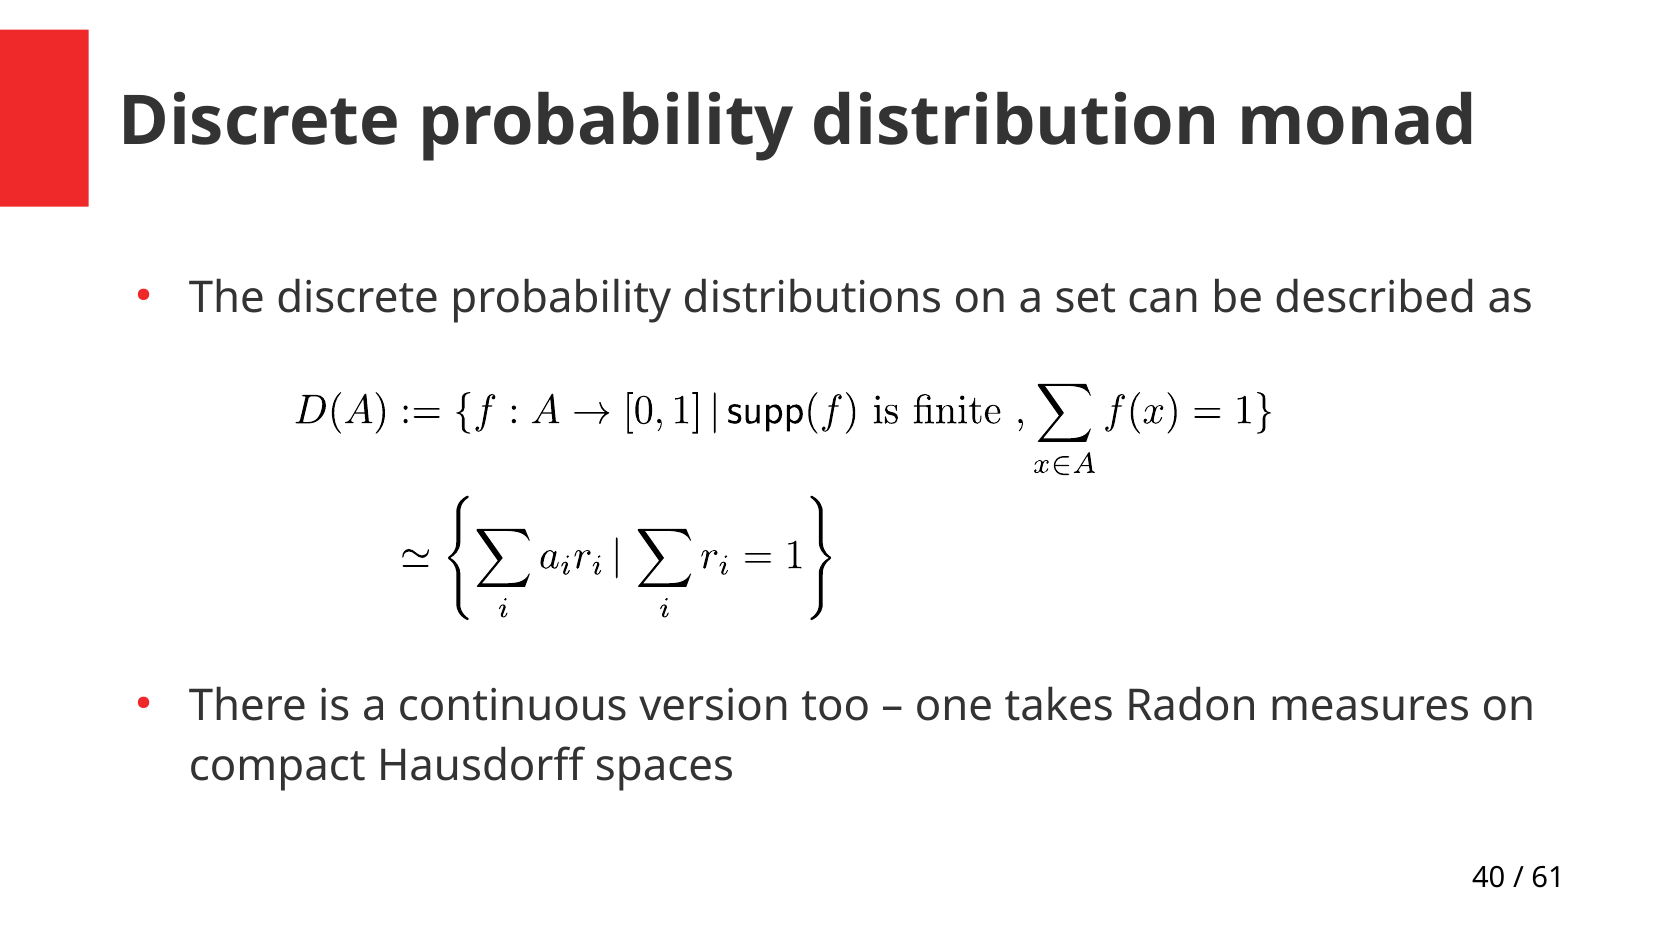

# Discrete probability distribution monad
The discrete probability distributions on a set can be described as
There is a continuous version too – one takes Radon measures on compact Hausdorff spaces
40